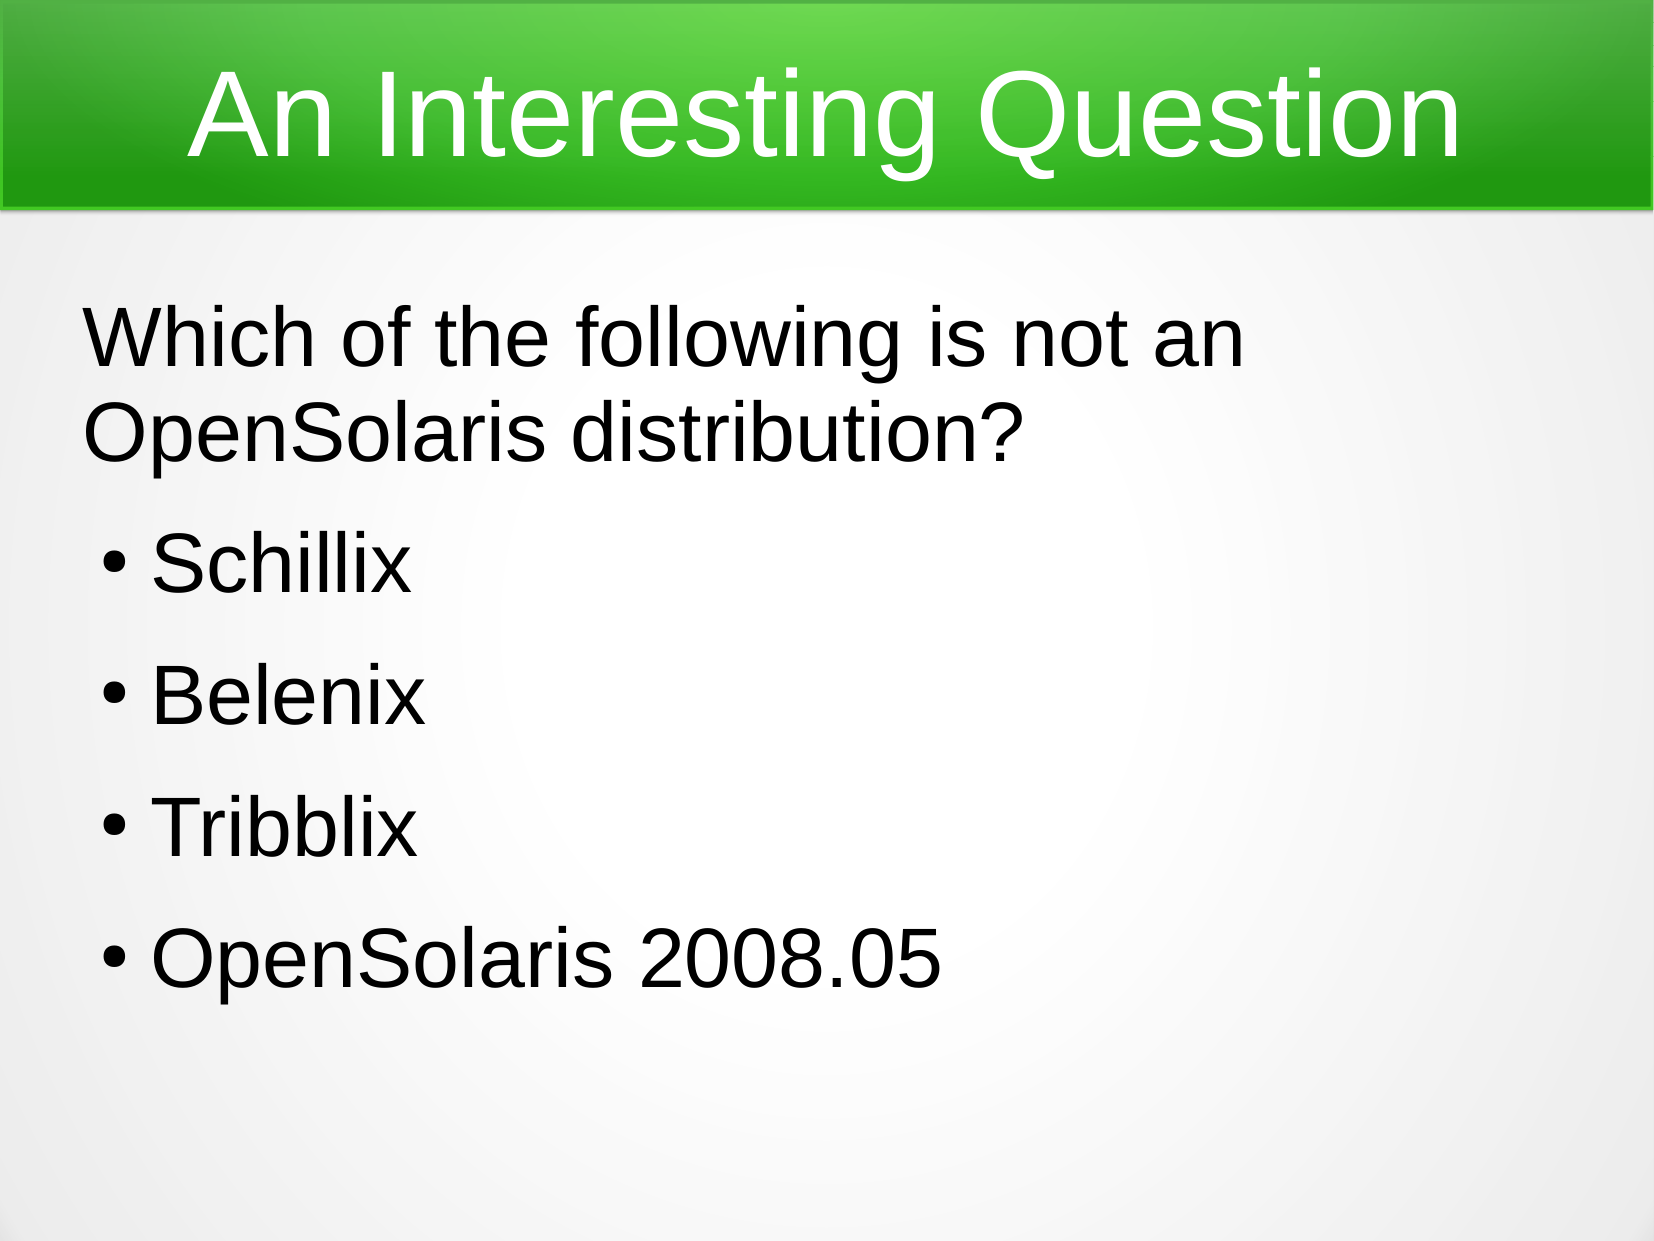

# An Interesting Question
Which of the following is not an OpenSolaris distribution?
Schillix
Belenix
Tribblix
OpenSolaris 2008.05